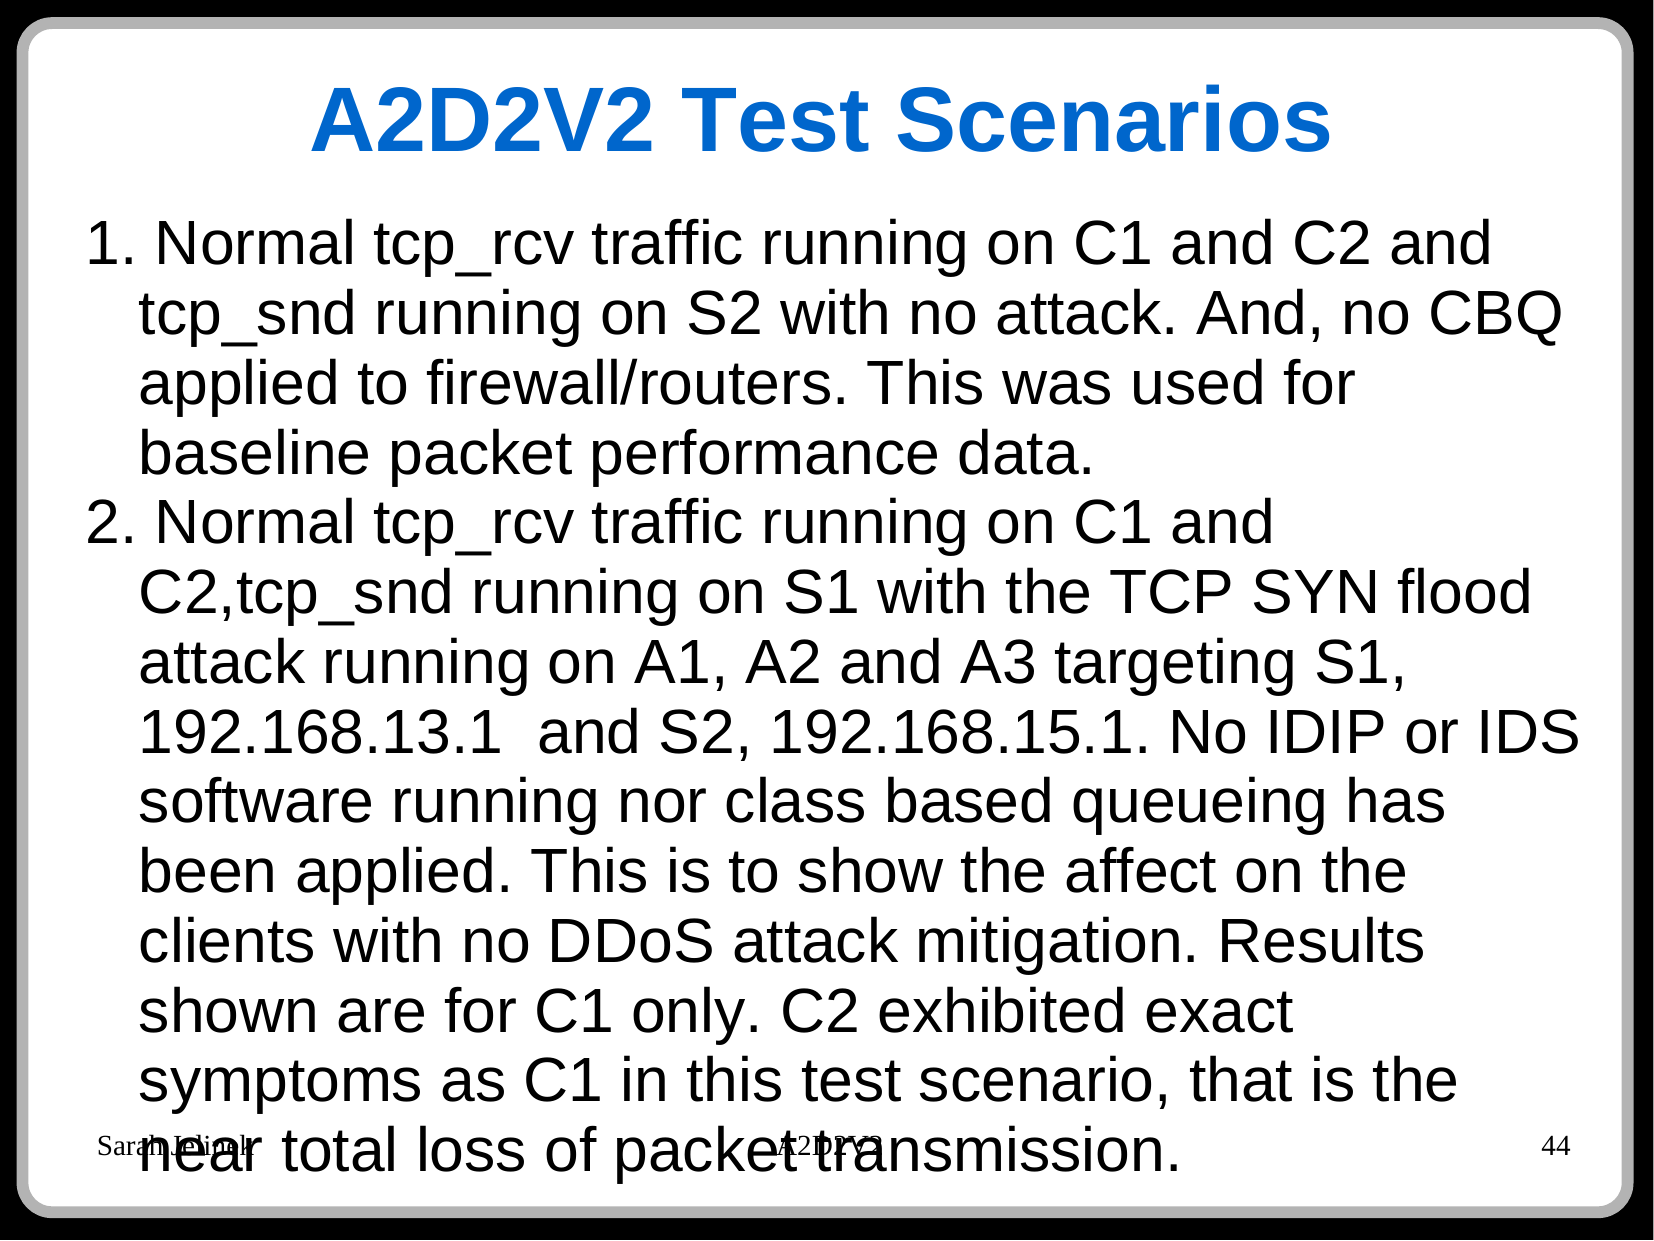

# A2D2V2 Test Scenarios
1. Normal tcp_rcv traffic running on C1 and C2 and tcp_snd running on S2 with no attack. And, no CBQ applied to firewall/routers. This was used for baseline packet performance data.
2. Normal tcp_rcv traffic running on C1 and C2,tcp_snd running on S1 with the TCP SYN flood attack running on A1, A2 and A3 targeting S1, 192.168.13.1 and S2, 192.168.15.1. No IDIP or IDS software running nor class based queueing has been applied. This is to show the affect on the clients with no DDoS attack mitigation. Results shown are for C1 only. C2 exhibited exact symptoms as C1 in this test scenario, that is the near total loss of packet transmission.
Sarah Jelinek A2D2V2
44